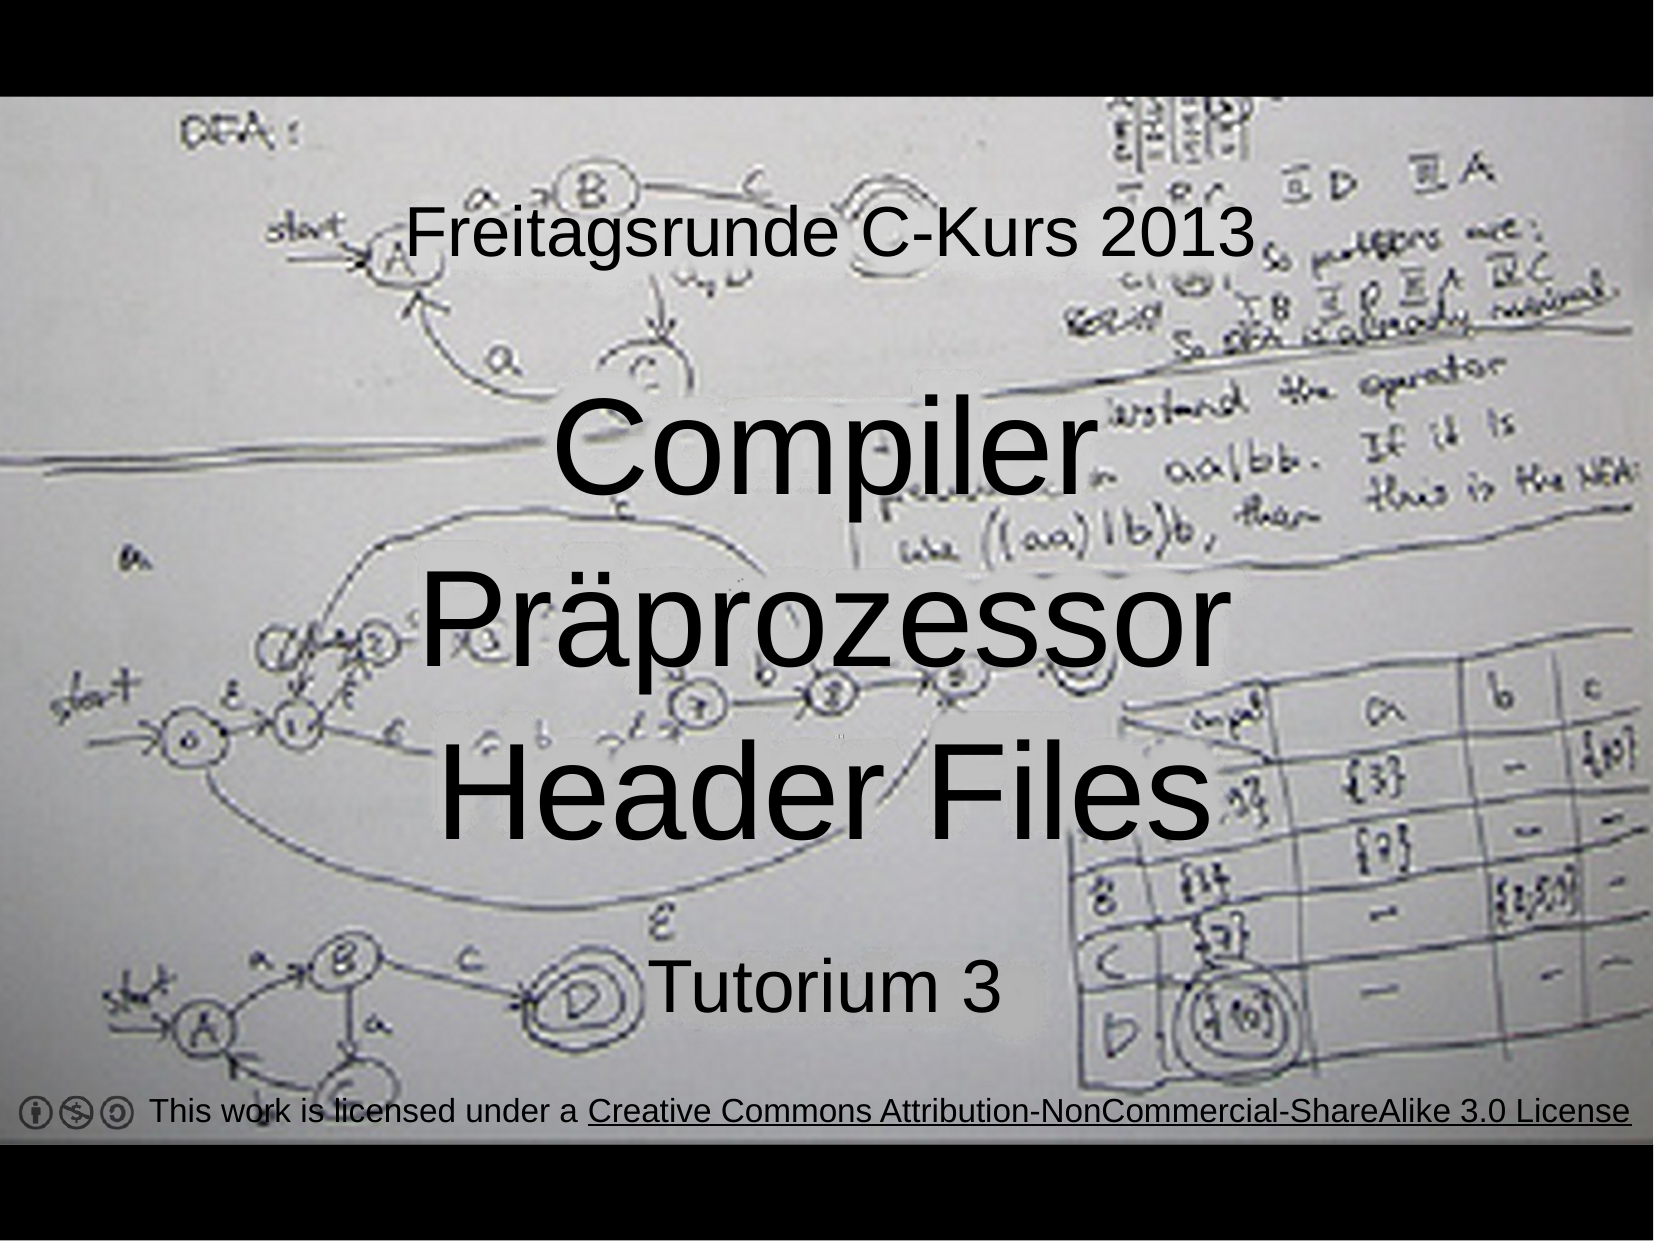

Freitagsrunde C-Kurs 2013
Compiler
Präprozessor
Header Files
Tutorium 3
This work is licensed under a Creative Commons Attribution-NonCommercial-ShareAlike 3.0 License